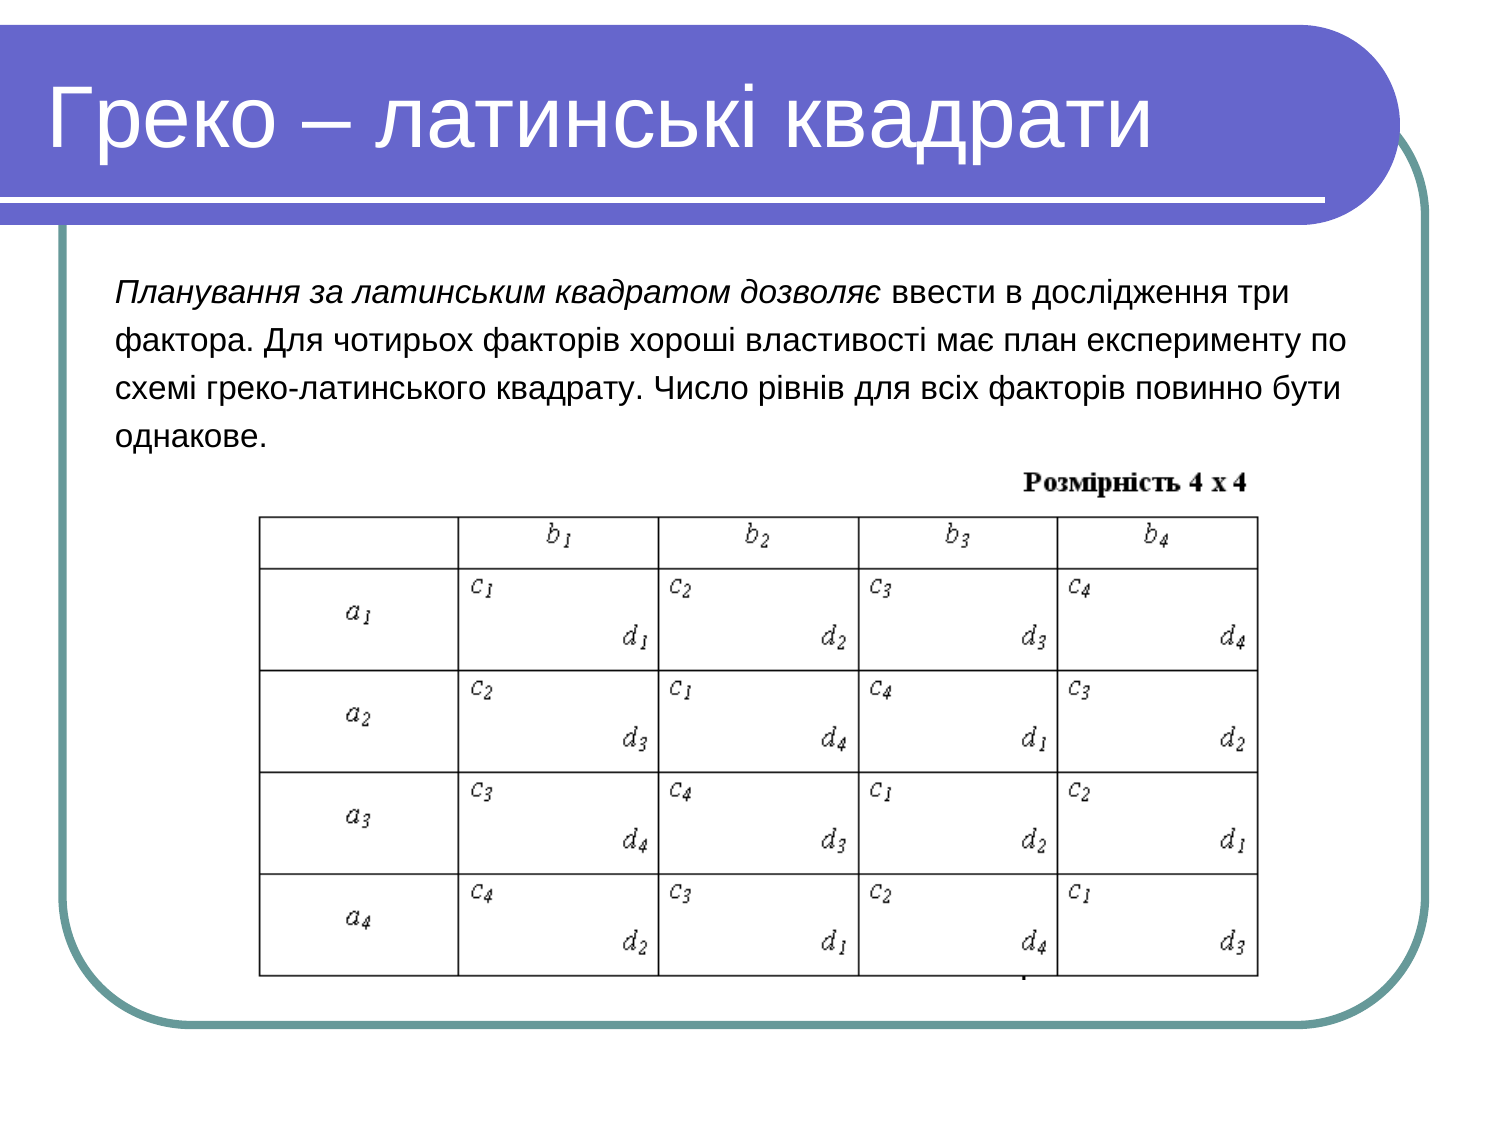

# Греко – латинські квадрати
Планування за латинським квадратом дозволяє ввести в дослідження три
фактора. Для чотирьох факторів хороші властивості має план експерименту по
схемі греко-латинського квадрату. Число рівнів для всіх факторів повинно бути
однакове.